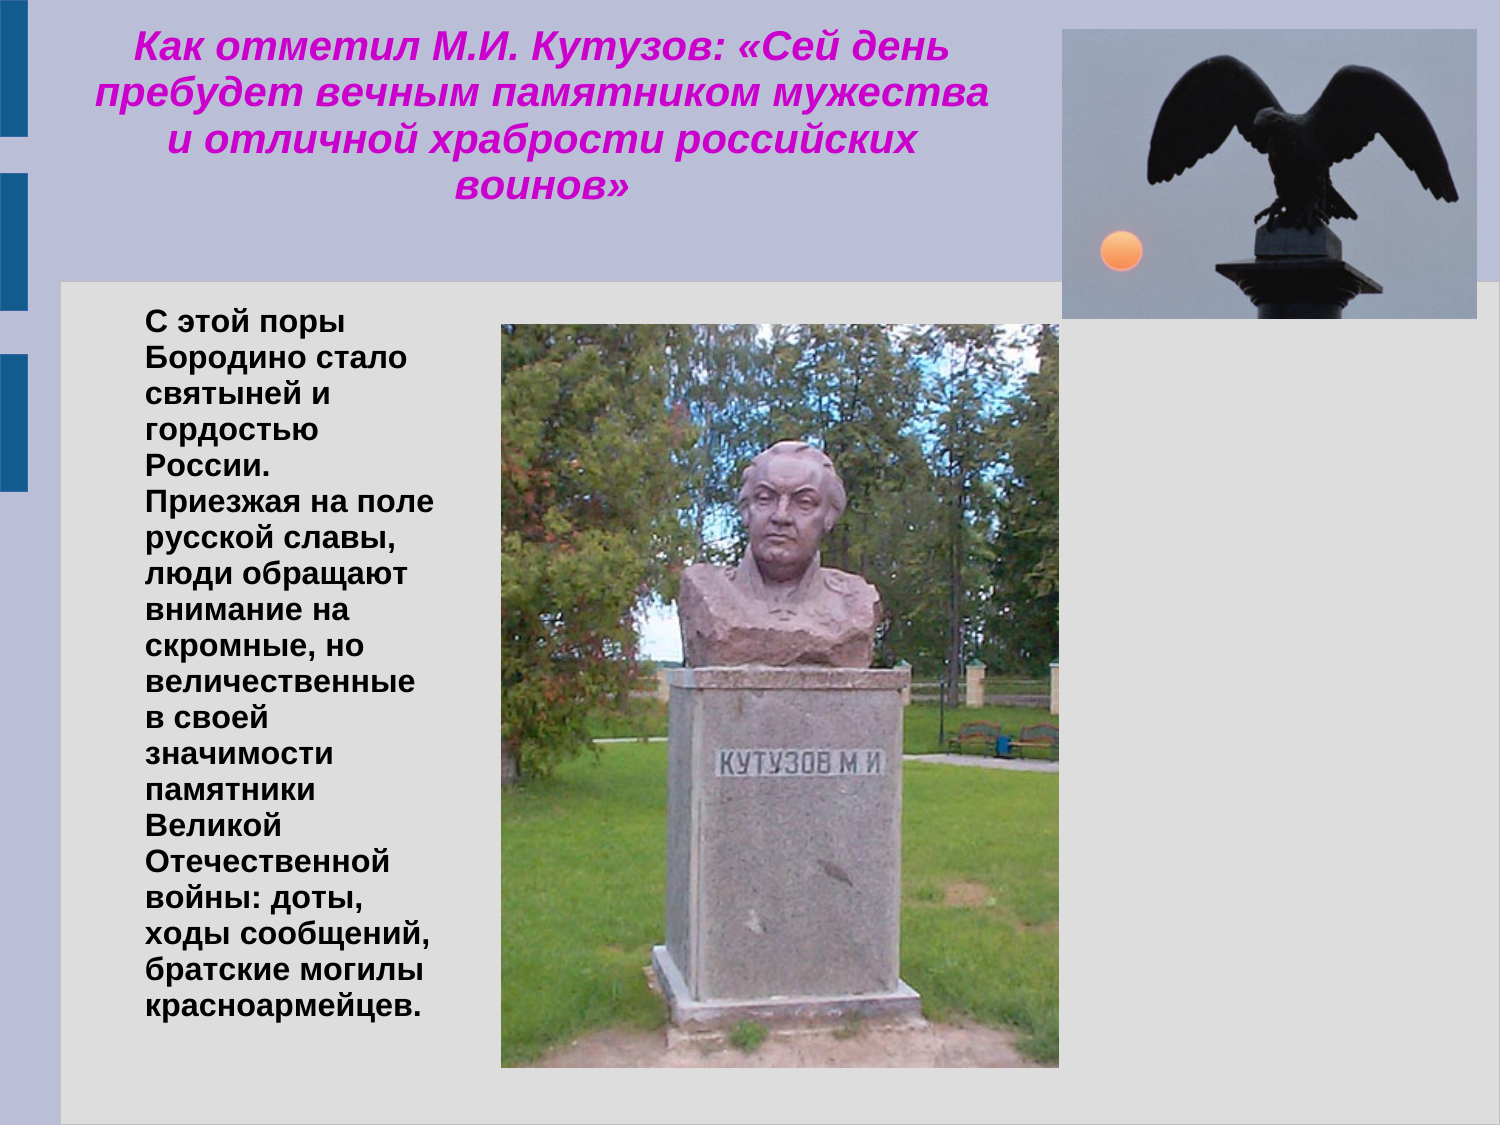

# Как отметил М.И. Кутузов: «Сей день пребудет вечным памятником мужества и отличной храбрости российских воинов»
 	С этой поры Бородино стало святыней и гордостью России. Приезжая на поле русской славы, люди обращают внимание на скромные, но величественные в своей значимости памятники Великой Отечественной войны: доты, ходы сообщений, братские могилы красноармейцев.